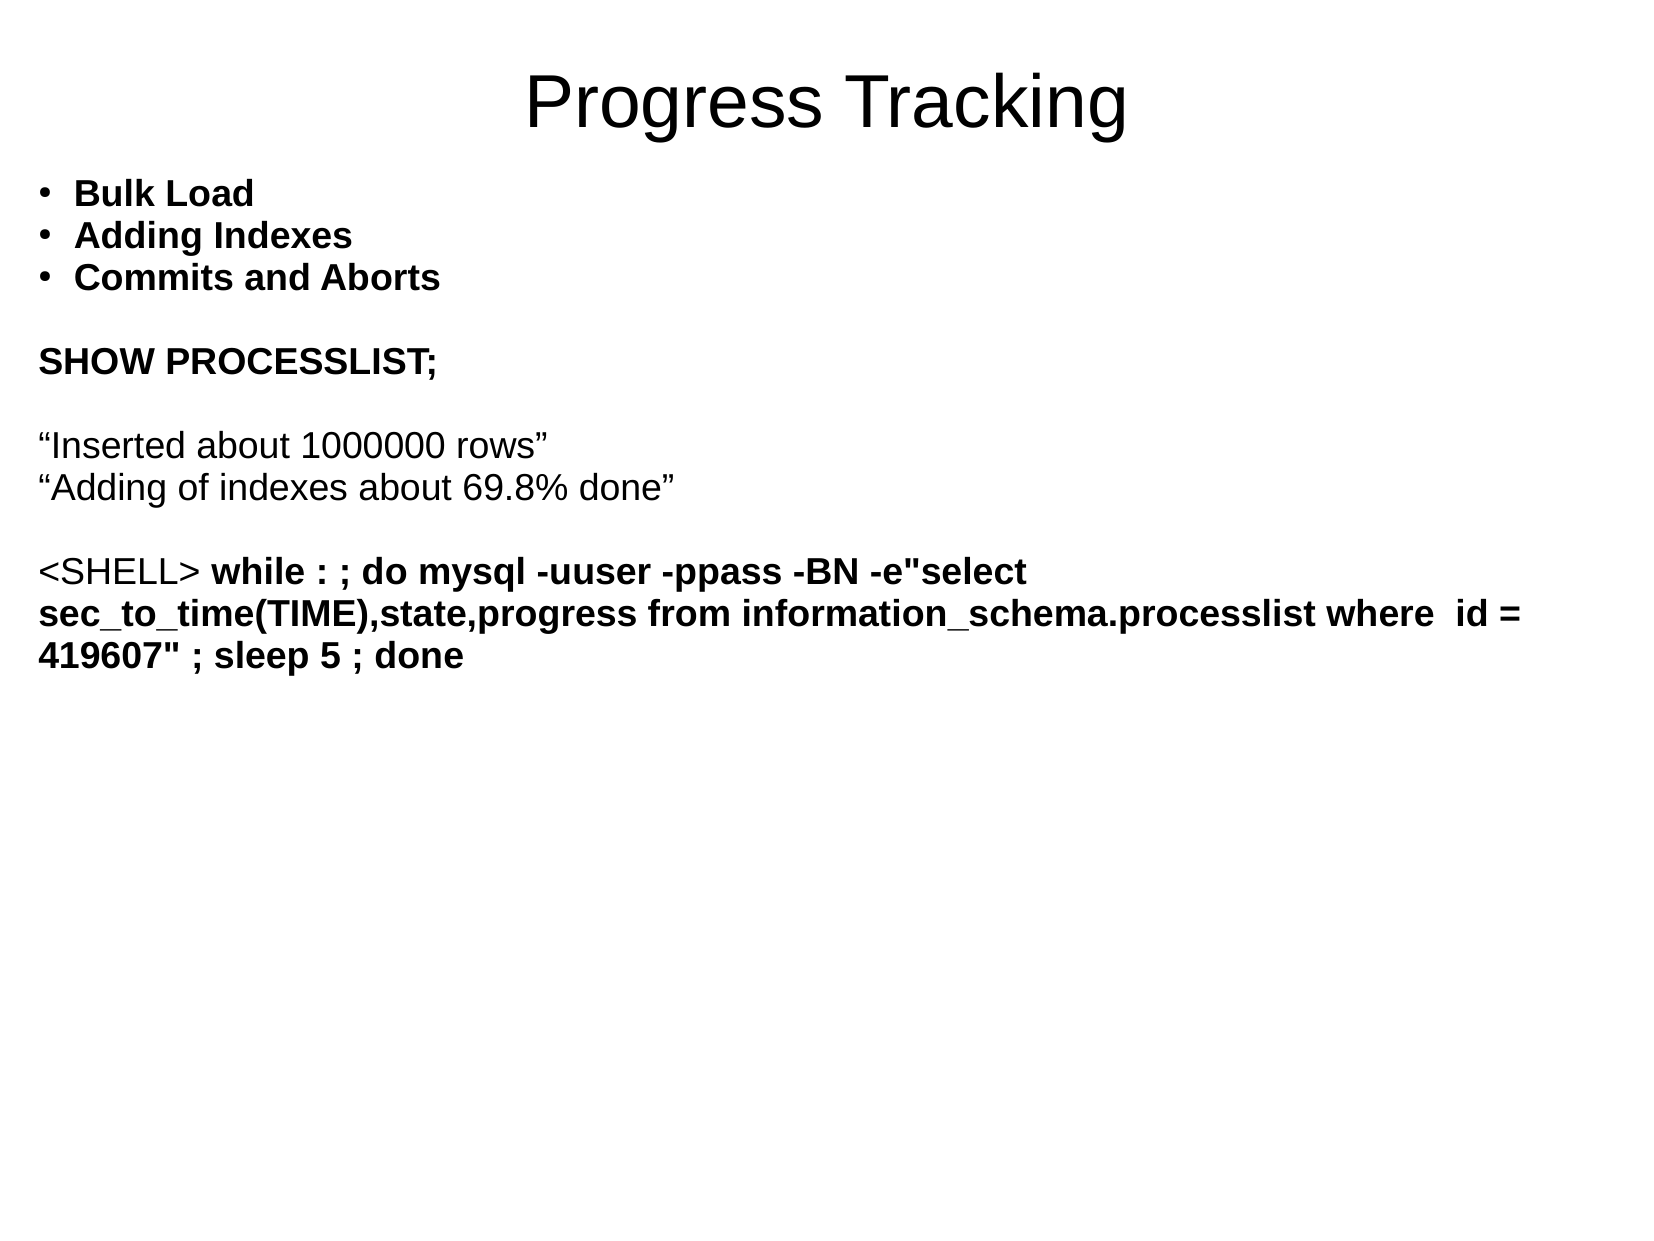

# Progress Tracking
Bulk Load
Adding Indexes
Commits and Aborts
SHOW PROCESSLIST;
“Inserted about 1000000 rows”
“Adding of indexes about 69.8% done”
<SHELL> while : ; do mysql -uuser -ppass -BN -e"select sec_to_time(TIME),state,progress from information_schema.processlist where id = 419607" ; sleep 5 ; done